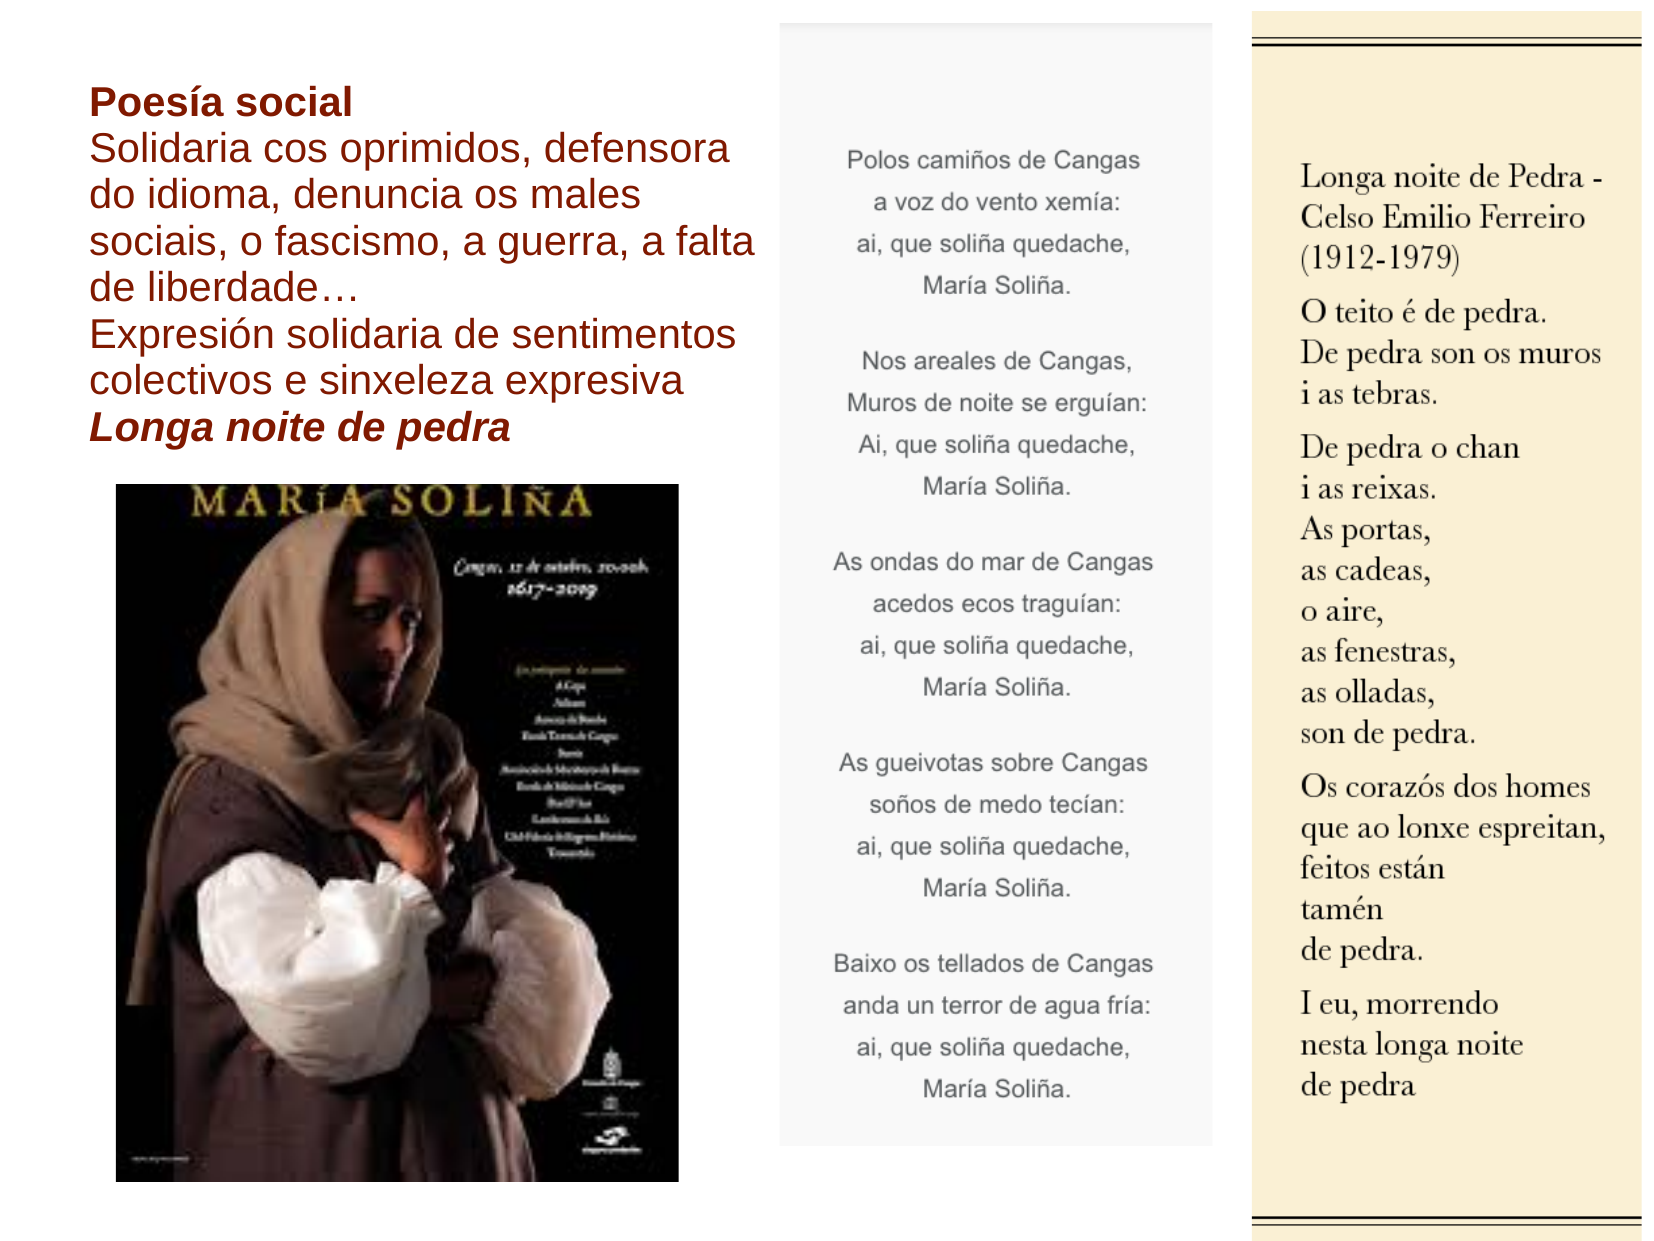

Poesía social
Solidaria cos oprimidos, defensora do idioma, denuncia os males sociais, o fascismo, a guerra, a falta de liberdade…
Expresión solidaria de sentimentos colectivos e sinxeleza expresiva
Longa noite de pedra